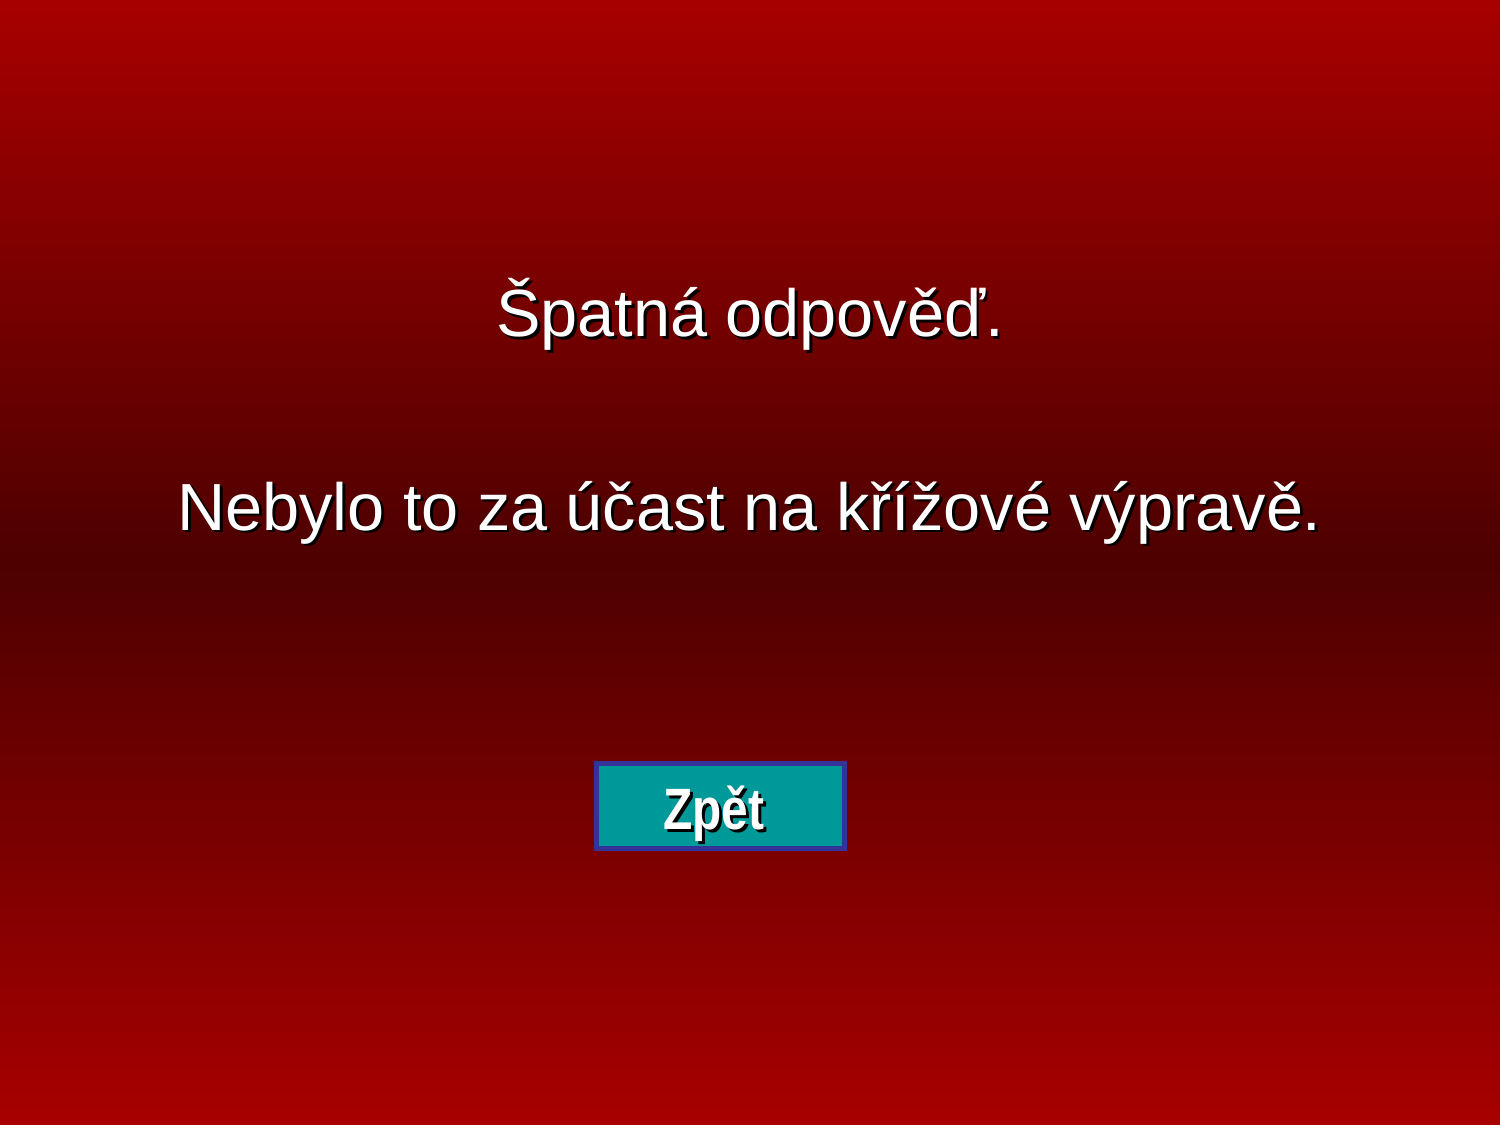

#
Špatná odpověď.
Nebylo to za účast na křížové výpravě.
Zpět